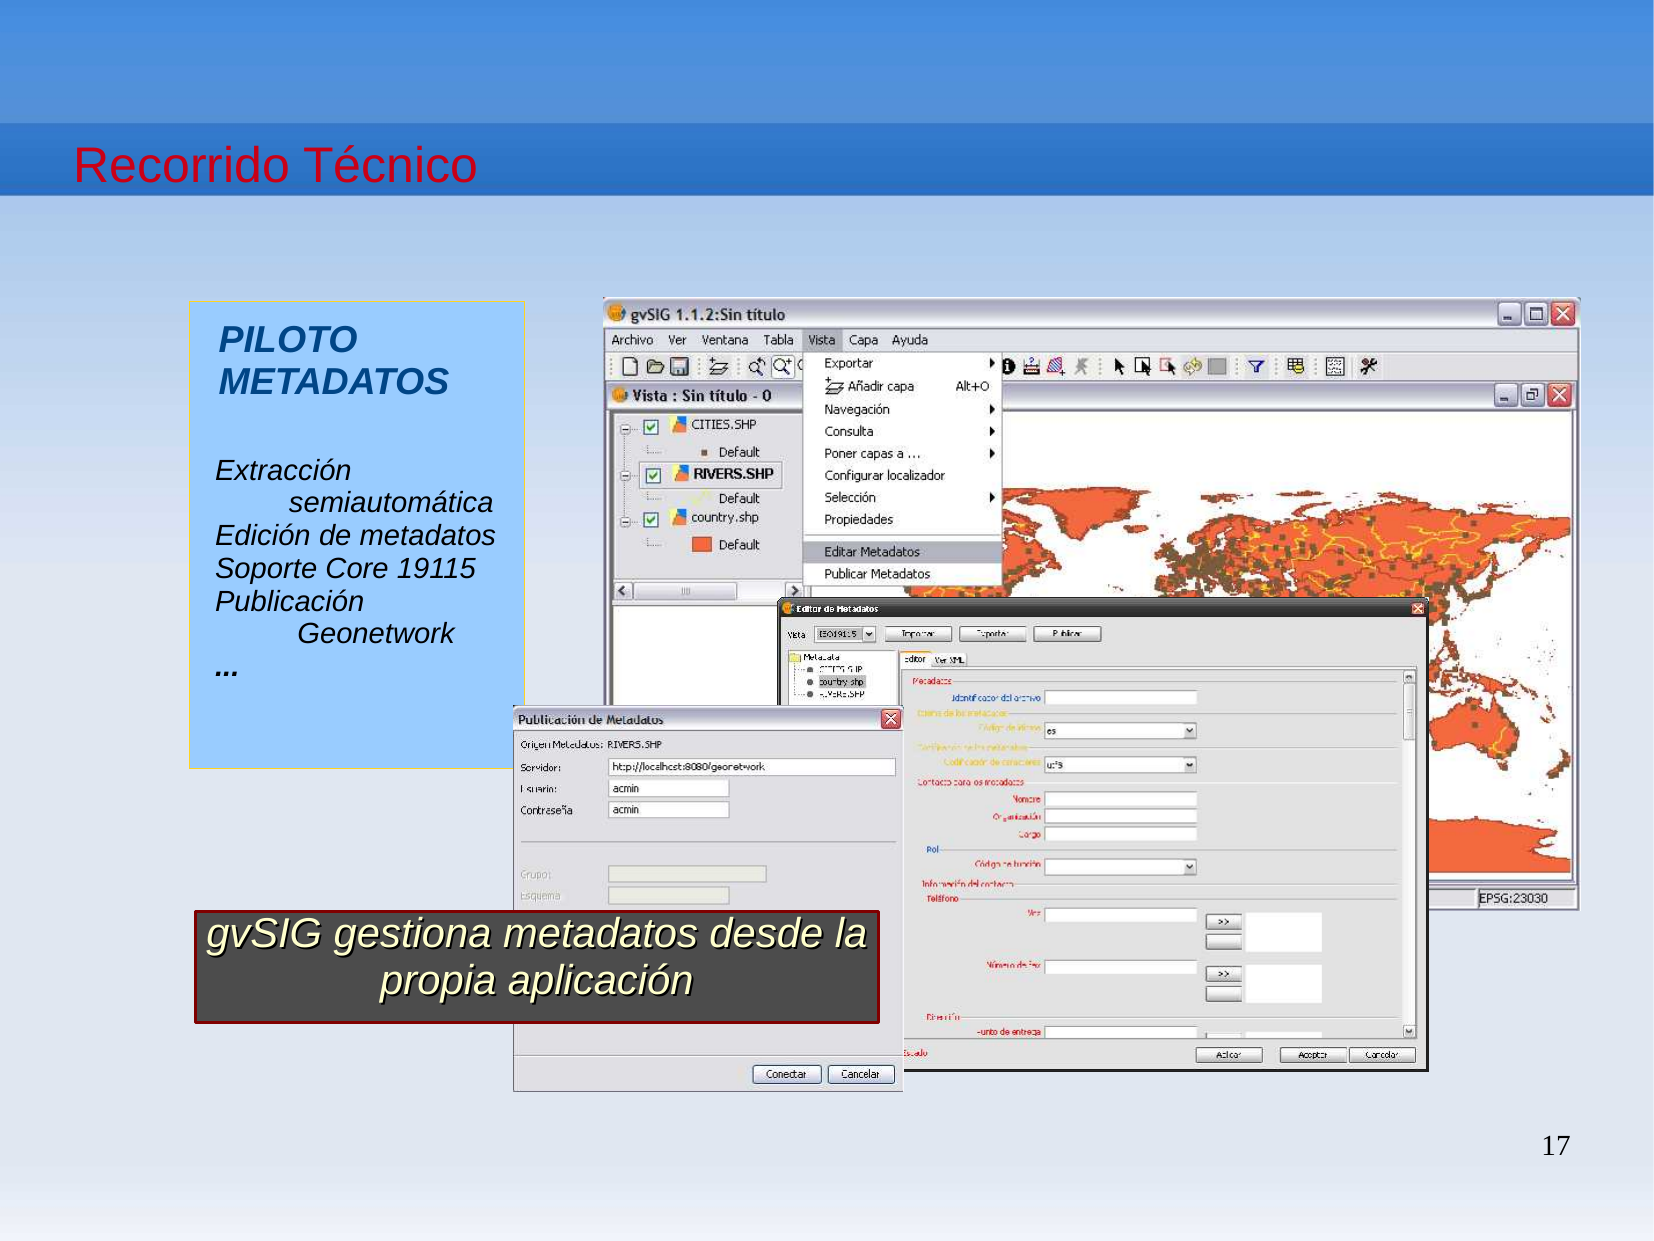

Recorrido Técnico
PILOTO
METADATOS
Extracción 				semiautomática
Edición de metadatos
Soporte Core 19115
Publicación Geonetwork
...
gvSIG gestiona metadatos desde la propia aplicación
17